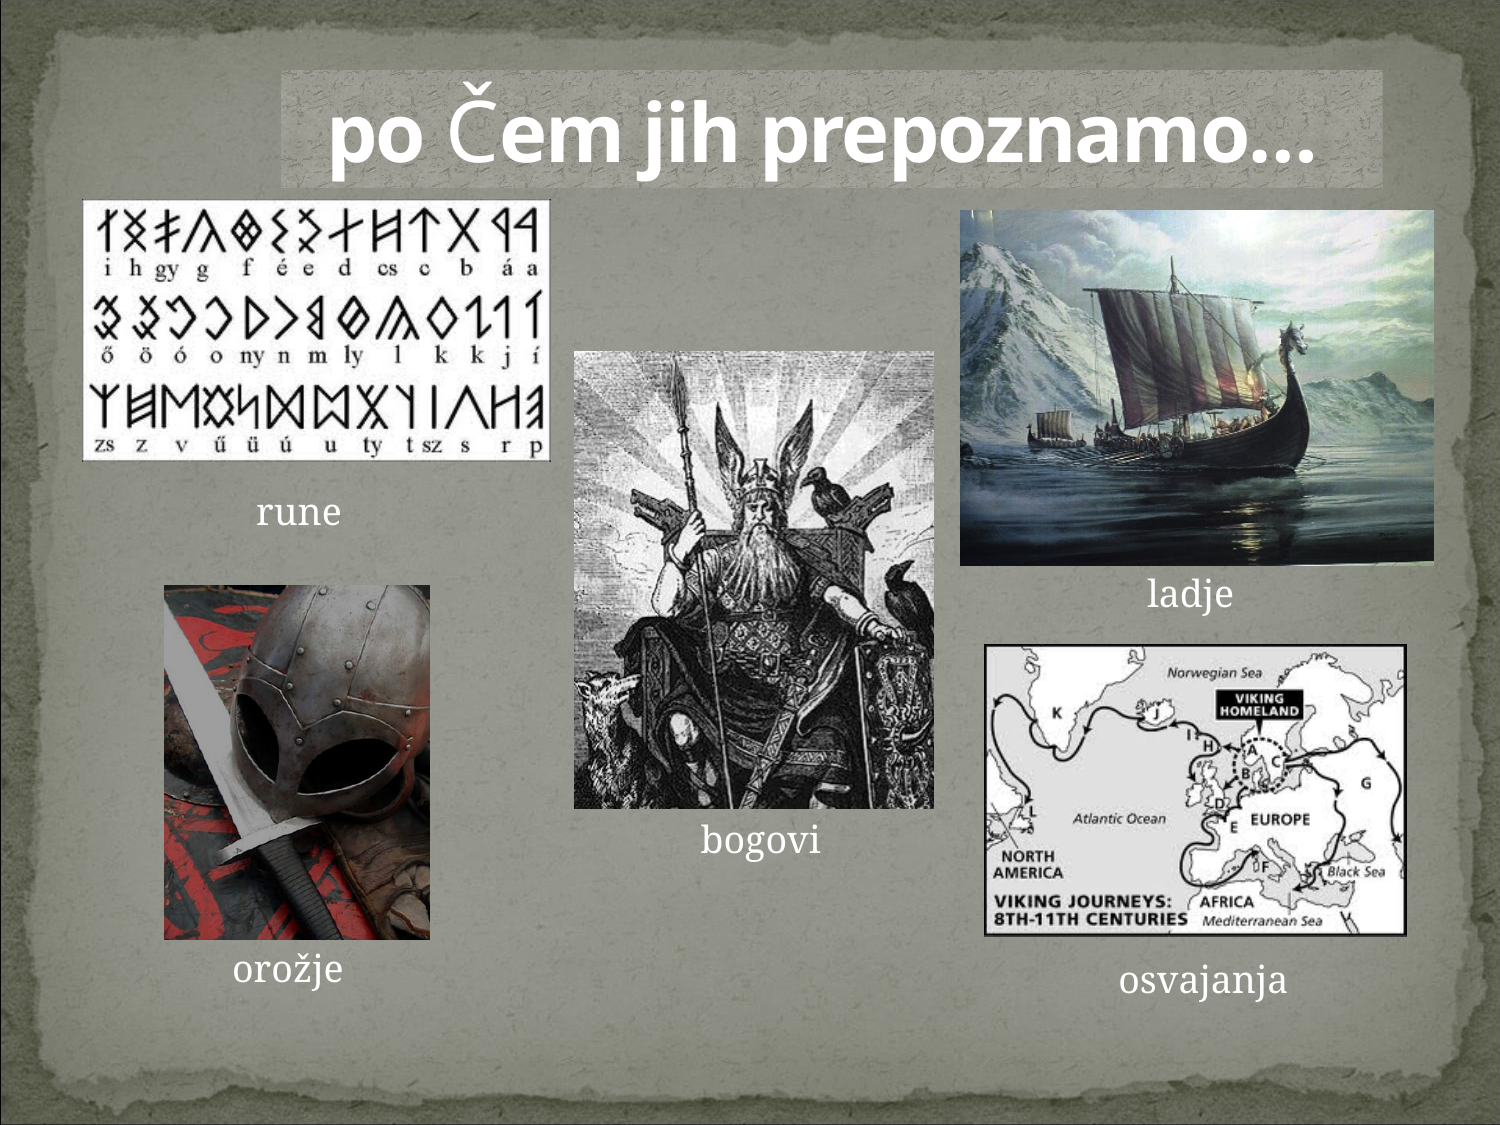

# po Čem jih prepoznamo…
rune
ladje
bogovi
orožje
osvajanja